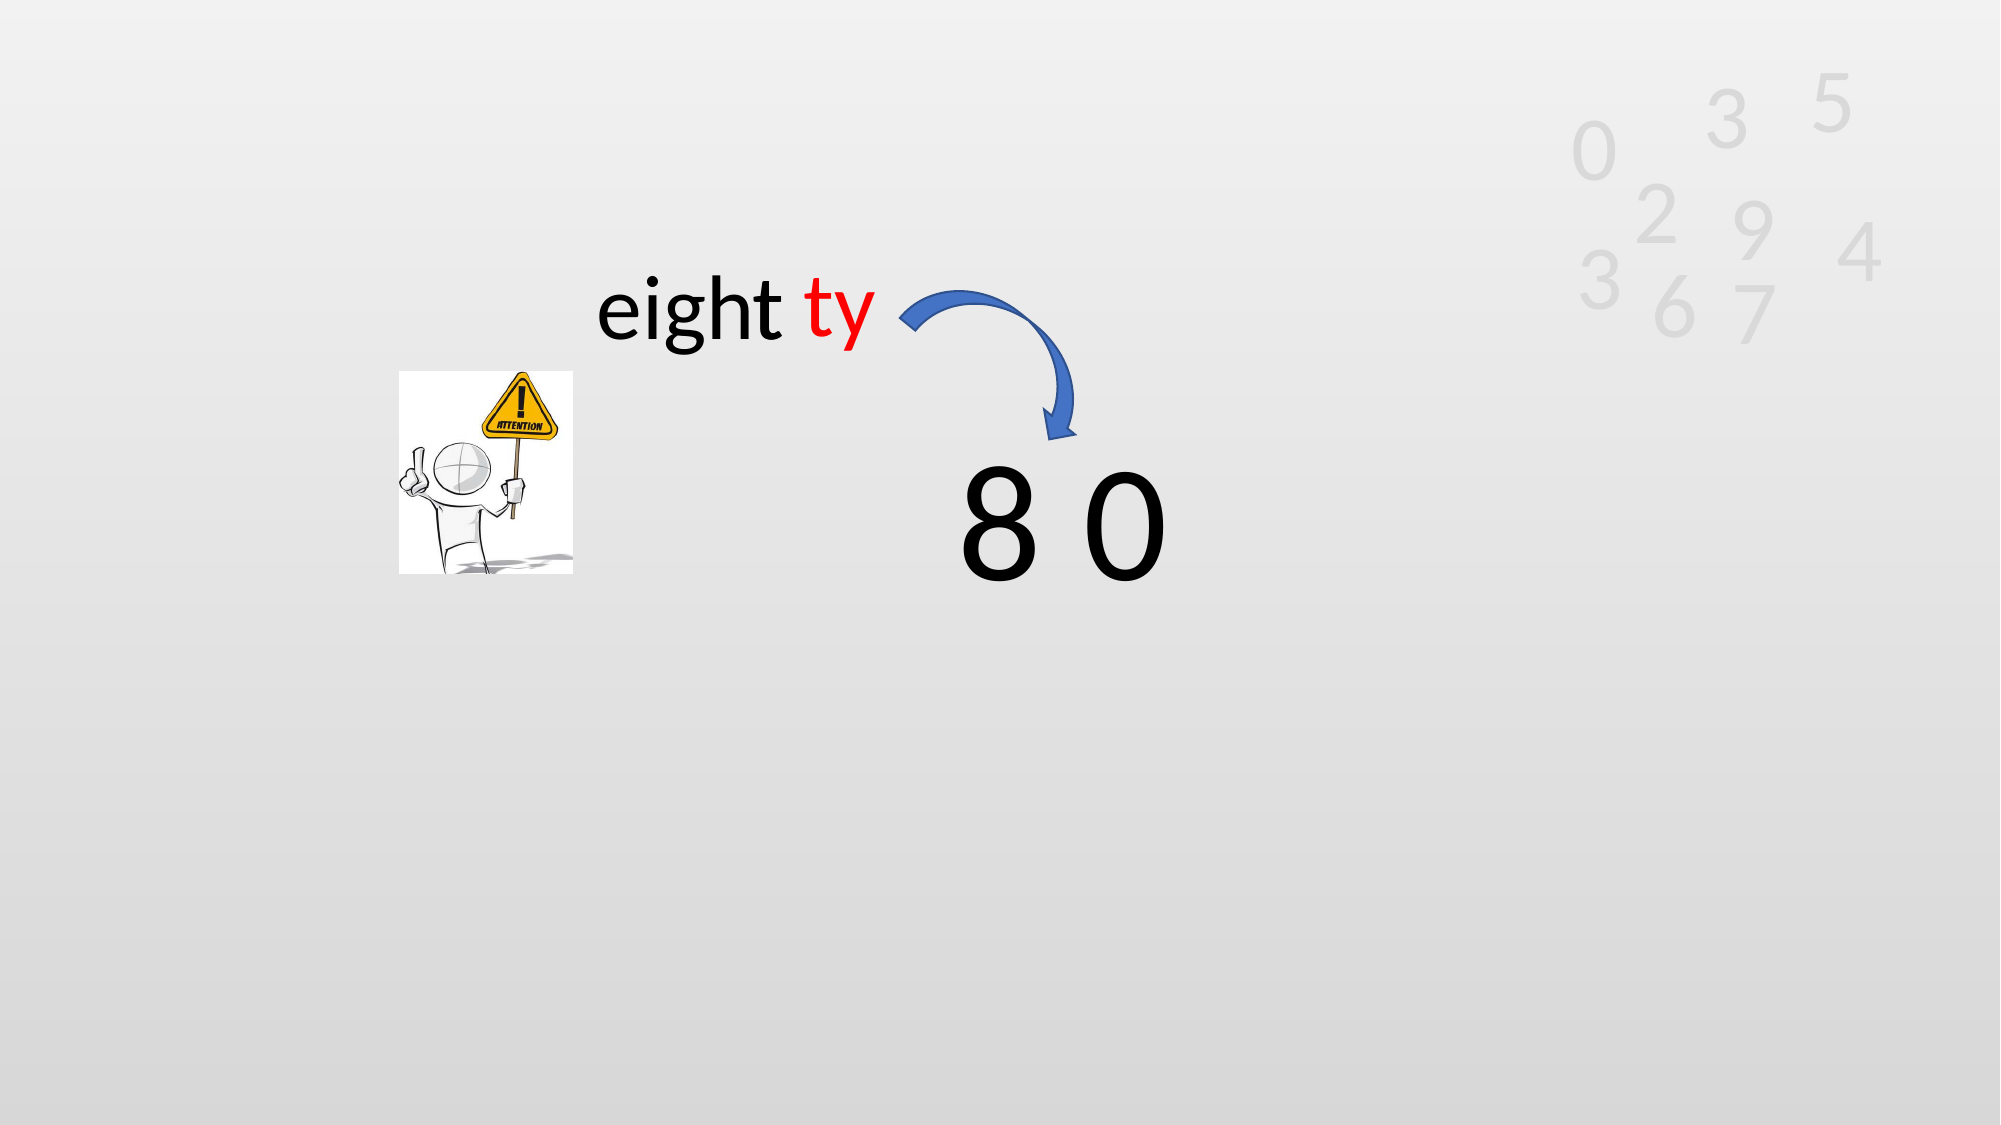

5
3
0
2
9
4
3
ty
6
eight
t
7
8
0